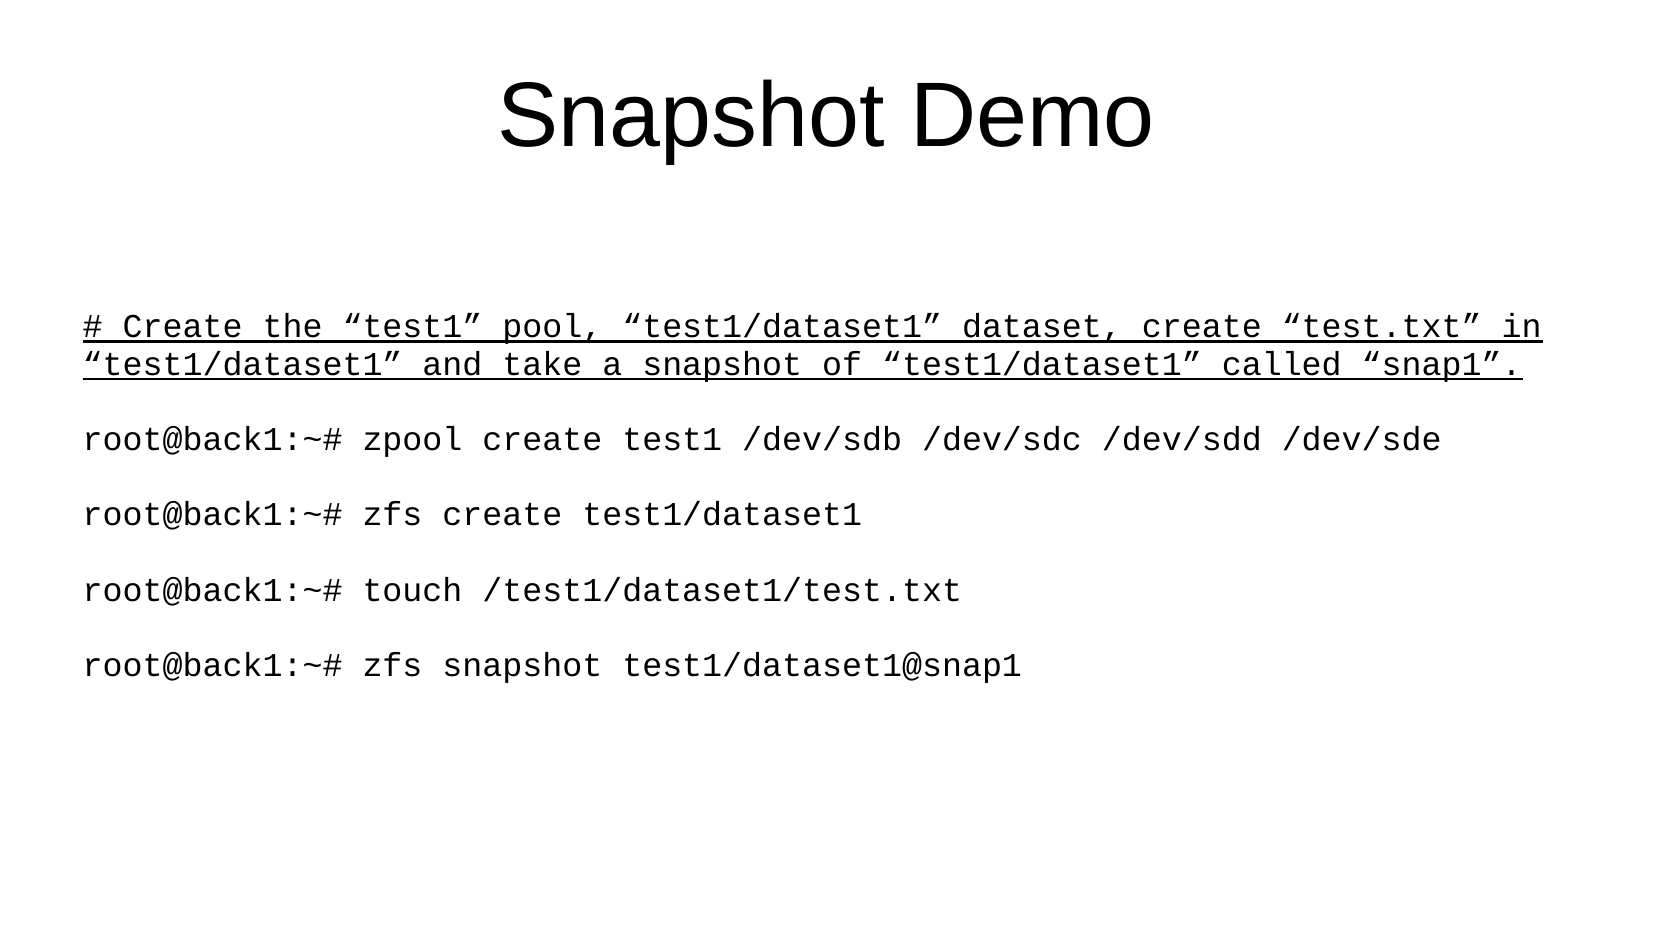

# Snapshot Demo
# Create the “test1” pool, “test1/dataset1” dataset, create “test.txt” in “test1/dataset1” and take a snapshot of “test1/dataset1” called “snap1”.
root@back1:~# zpool create test1 /dev/sdb /dev/sdc /dev/sdd /dev/sde
root@back1:~# zfs create test1/dataset1
root@back1:~# touch /test1/dataset1/test.txt
root@back1:~# zfs snapshot test1/dataset1@snap1